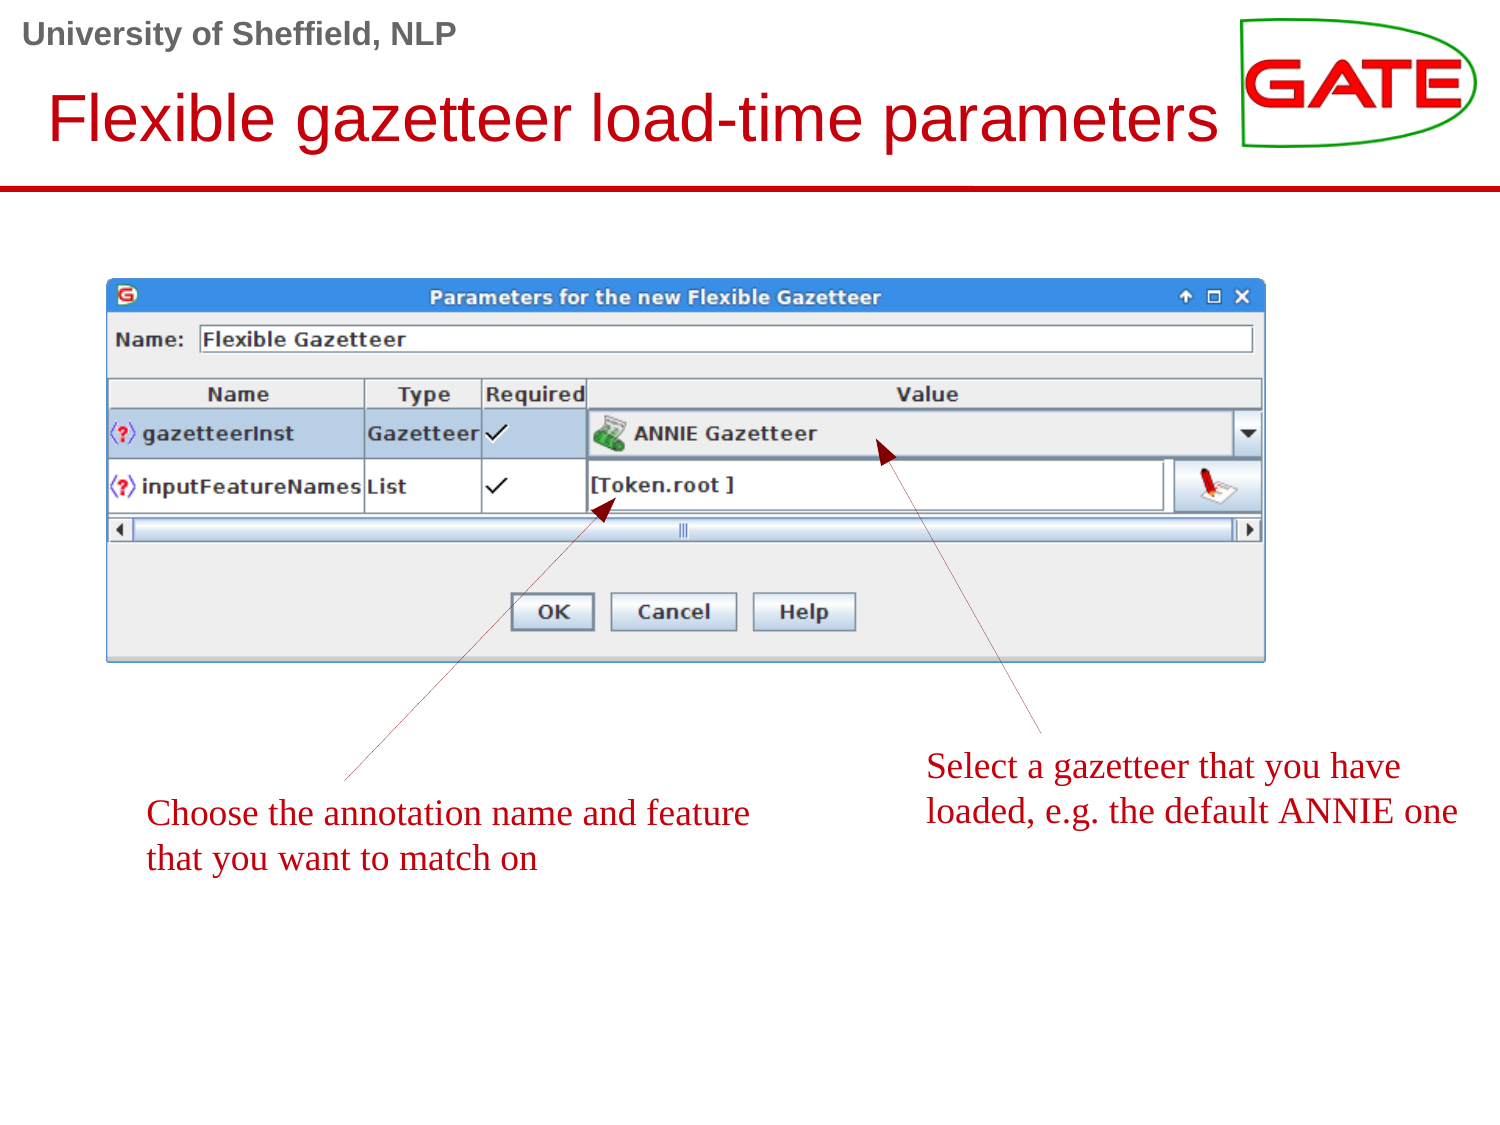

# Flexible gazetteer load-time parameters
Select a gazetteer that you have loaded, e.g. the default ANNIE one
Choose the annotation name and feature
that you want to match on